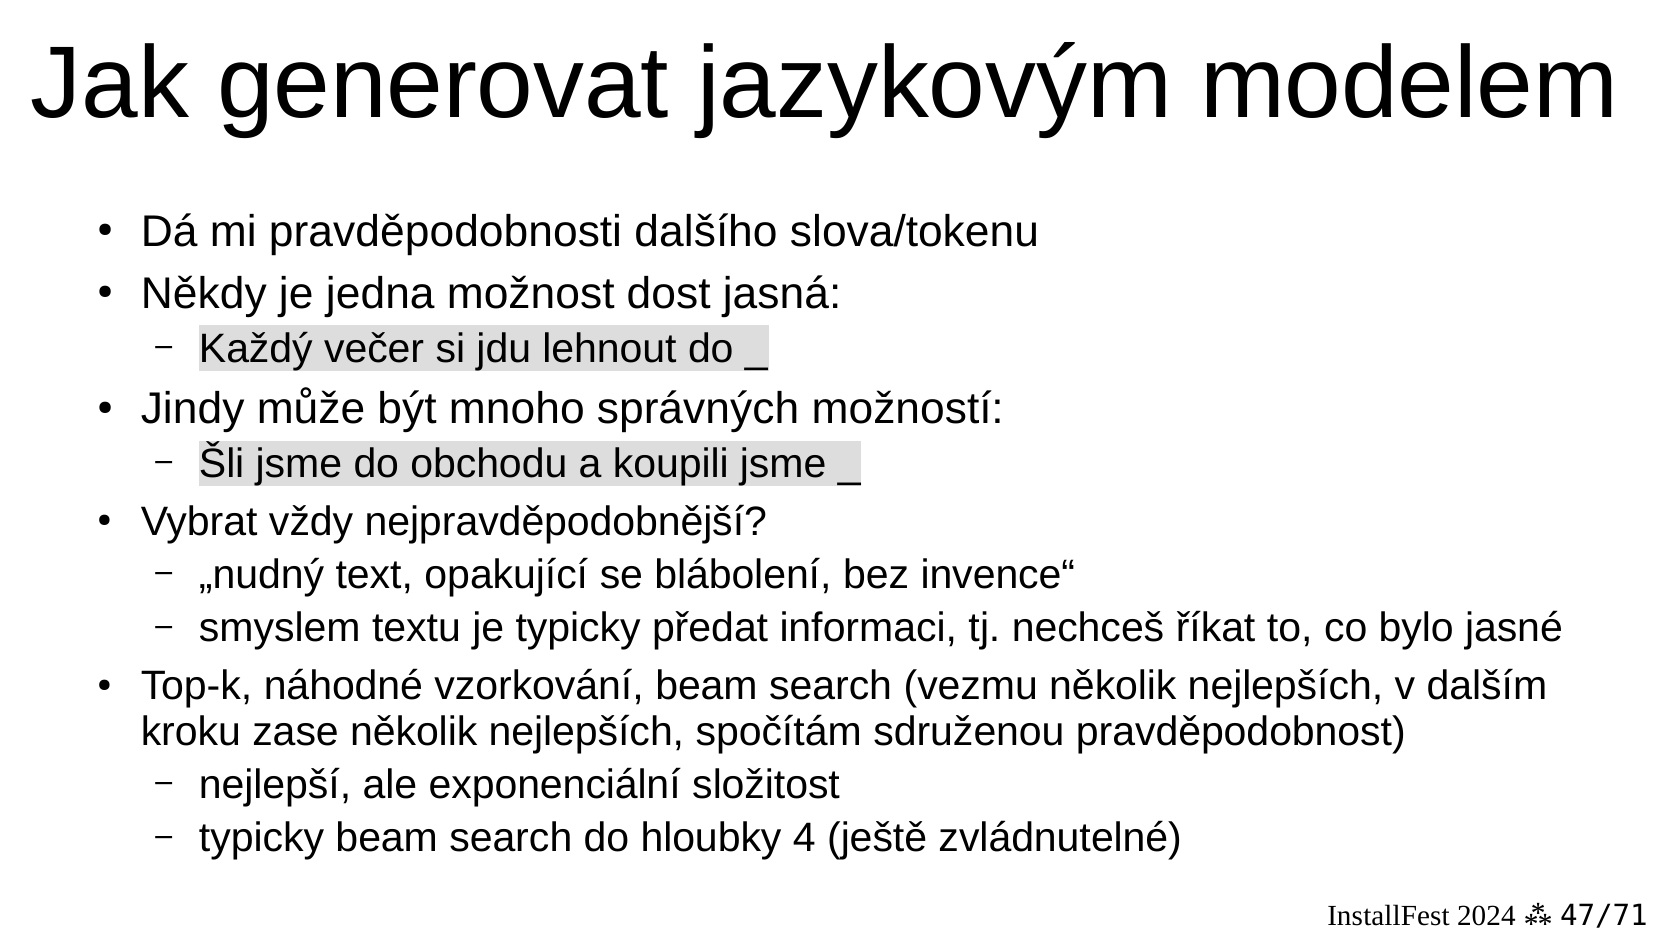

# Jak generovat jazykovým modelem
Dá mi pravděpodobnosti dalšího slova/tokenu
Někdy je jedna možnost dost jasná:
Každý večer si jdu lehnout do _
Jindy může být mnoho správných možností:
Šli jsme do obchodu a koupili jsme _
Vybrat vždy nejpravděpodobnější?
„nudný text, opakující se blábolení, bez invence“
smyslem textu je typicky předat informaci, tj. nechceš říkat to, co bylo jasné
Top-k, náhodné vzorkování, beam search (vezmu několik nejlepších, v dalším kroku zase několik nejlepších, spočítám sdruženou pravděpodobnost)
nejlepší, ale exponenciální složitost
typicky beam search do hloubky 4 (ještě zvládnutelné)
47